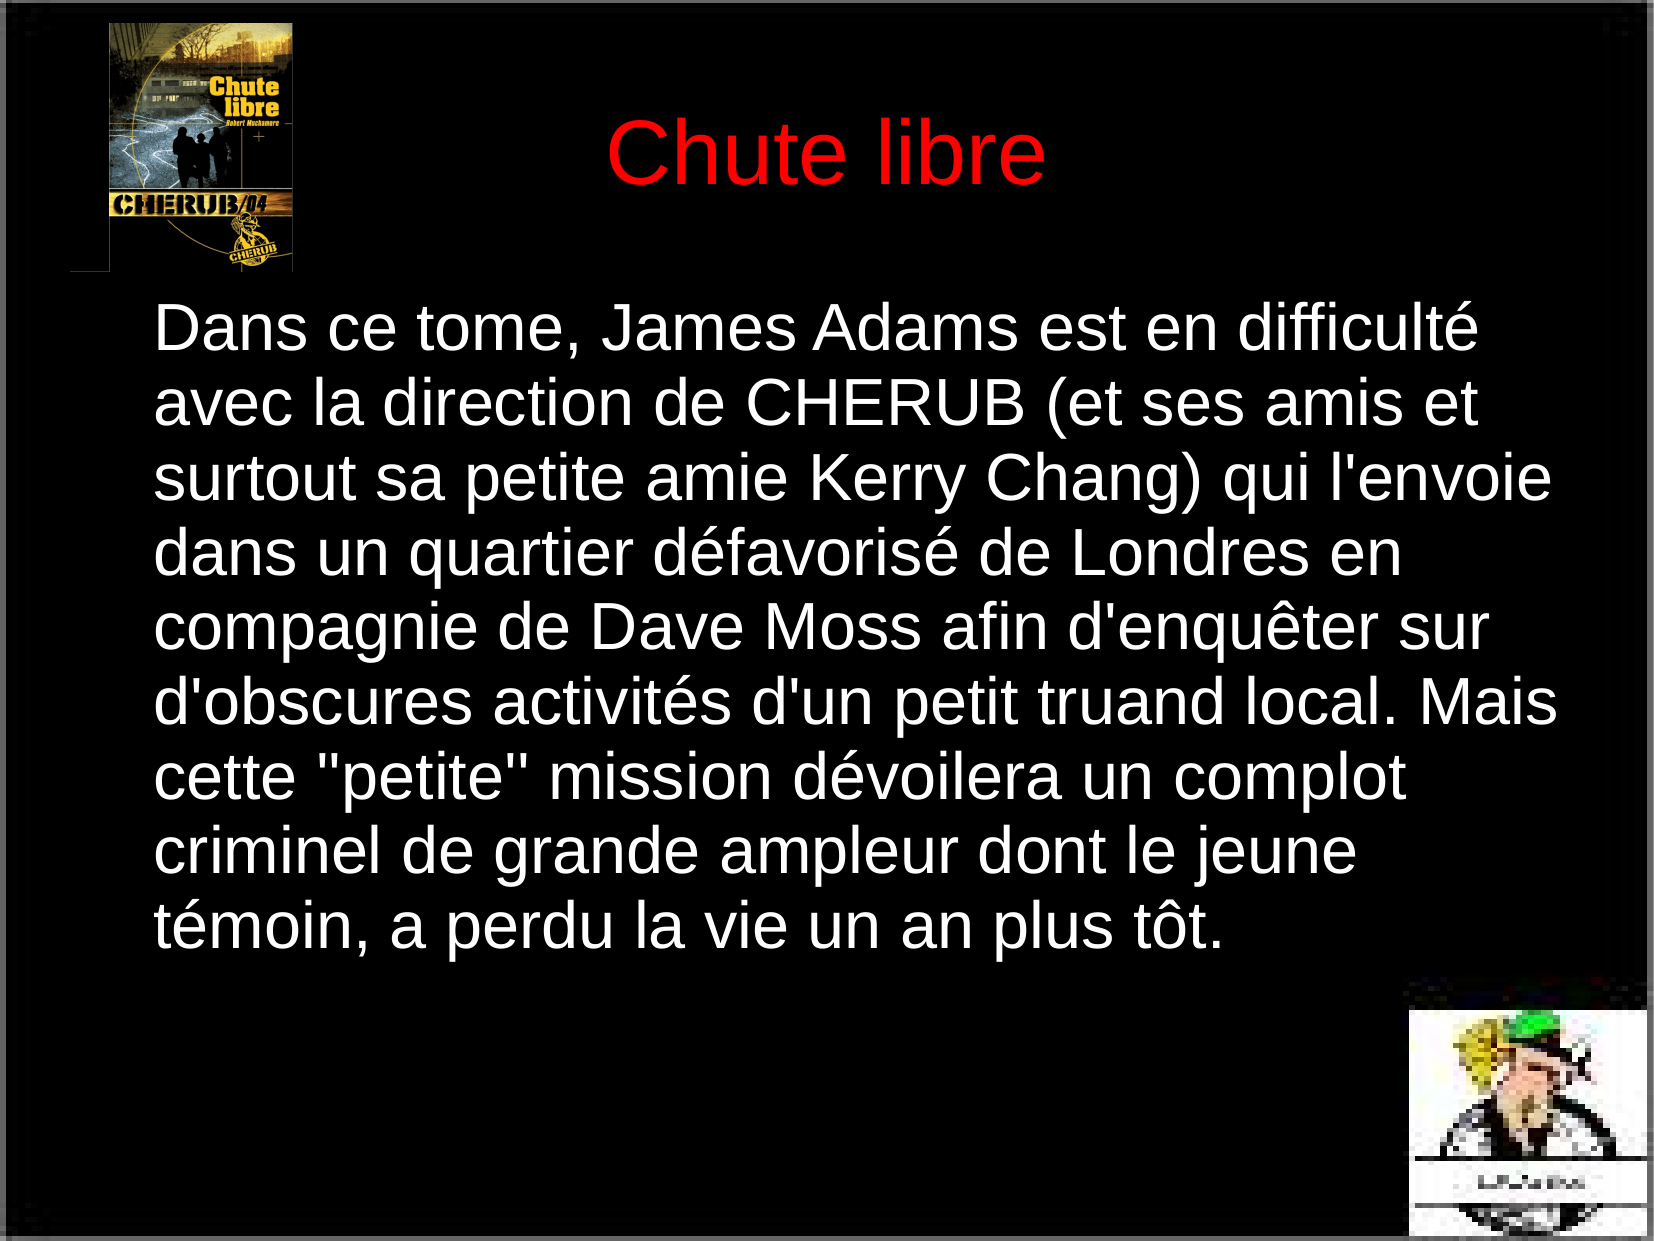

# Chute libre
Dans ce tome, James Adams est en difficulté avec la direction de CHERUB (et ses amis et surtout sa petite amie Kerry Chang) qui l'envoie dans un quartier défavorisé de Londres en compagnie de Dave Moss afin d'enquêter sur d'obscures activités d'un petit truand local. Mais cette ''petite'' mission dévoilera un complot criminel de grande ampleur dont le jeune témoin, a perdu la vie un an plus tôt.